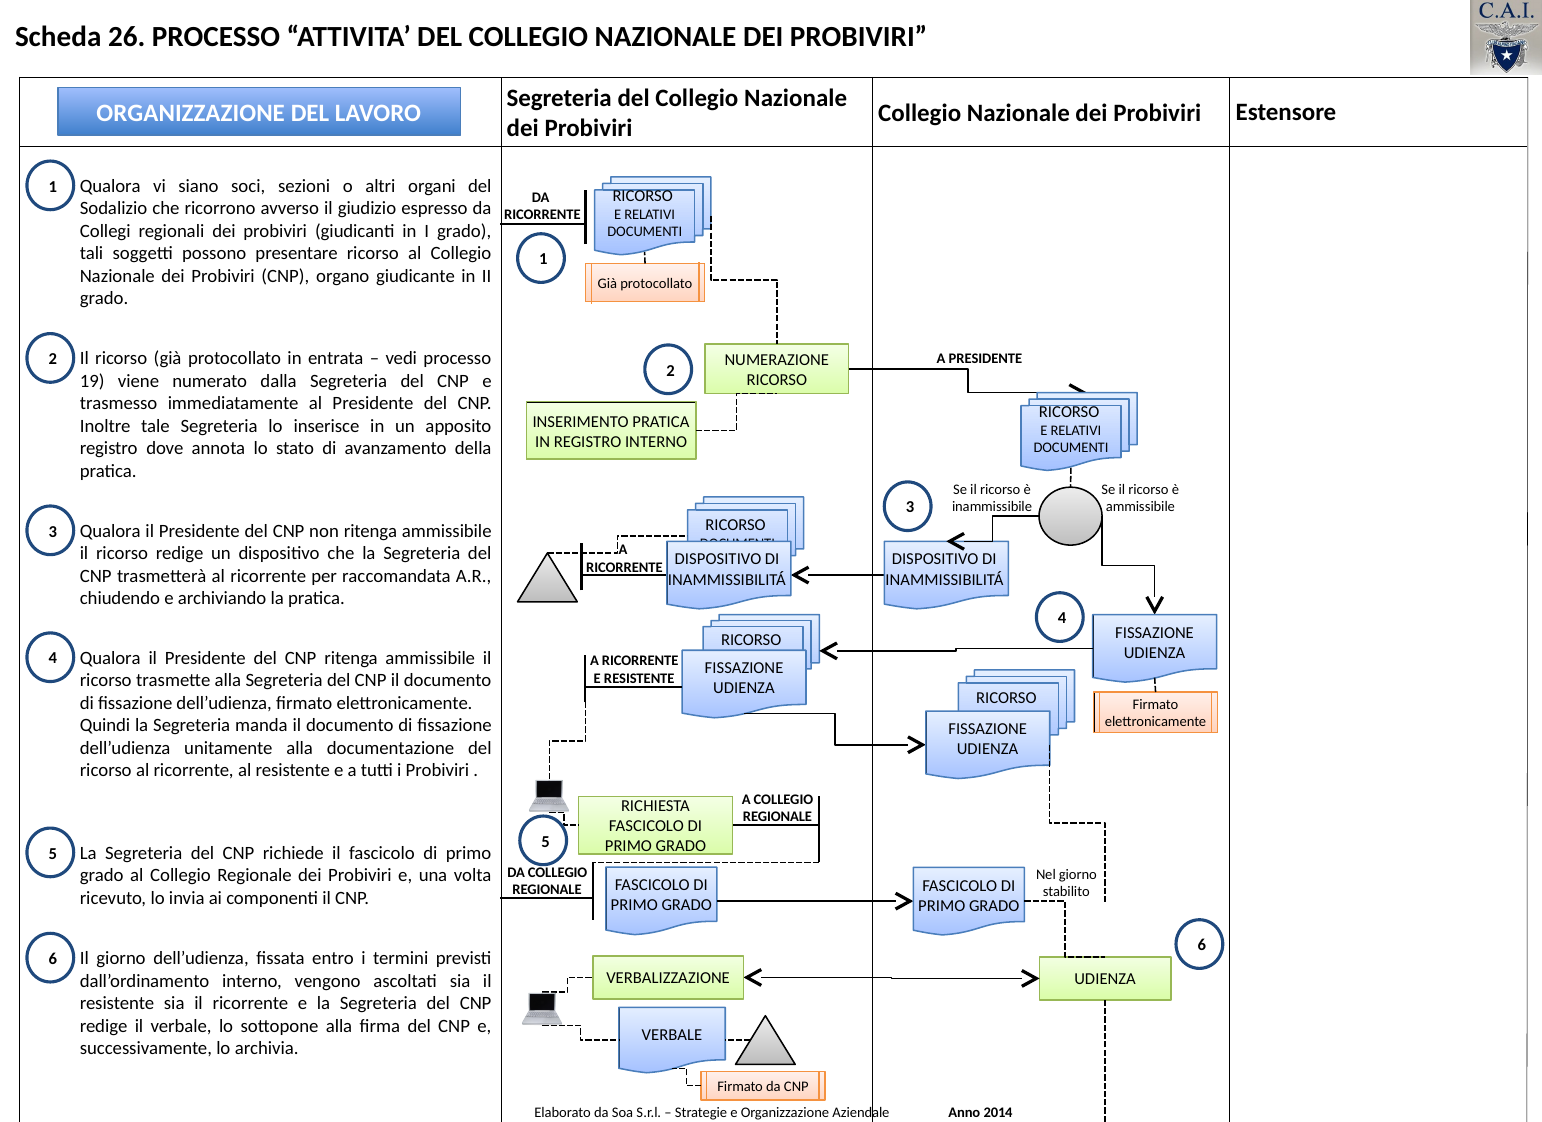

Scheda 26. PROCESSO “ATTIVITA’ DEL COLLEGIO NAZIONALE DEI PROBIVIRI”
Estensore
Collegio Nazionale dei Probiviri
Segreteria del Collegio Nazionale dei Probiviri
ORGANIZZAZIONE DEL LAVORO
1
Qualora vi siano soci, sezioni o altri organi del Sodalizio che ricorrono avverso il giudizio espresso da Collegi regionali dei probiviri (giudicanti in I grado), tali soggetti possono presentare ricorso al Collegio Nazionale dei Probiviri (CNP), organo giudicante in II grado.
RICORSO
E RELATIVI DOCUMENTI
DA
RICORRENTE
1
Già protocollato
2
Il ricorso (già protocollato in entrata – vedi processo 19) viene numerato dalla Segreteria del CNP e trasmesso immediatamente al Presidente del CNP. Inoltre tale Segreteria lo inserisce in un apposito registro dove annota lo stato di avanzamento della pratica.
A PRESIDENTE
NUMERAZIONE RICORSO
2
RICORSO
E RELATIVI DOCUMENTI
INSERIMENTO PRATICA IN REGISTRO INTERNO
Se il ricorso è inammissibile
Se il ricorso è ammissibile
3
RICORSO
DOCUMENTI
3
Qualora il Presidente del CNP non ritenga ammissibile il ricorso redige un dispositivo che la Segreteria del CNP trasmetterà al ricorrente per raccomandata A.R., chiudendo e archiviando la pratica.
A
RICORRENTE
DISPOSITIVO DI
INAMMISSIBILITÁ
DISPOSITIVO DI
INAMMISSIBILITÁ
4
RICORSO
DOCUMENTI
FISSAZIONE UDIENZA
4
Qualora il Presidente del CNP ritenga ammissibile il ricorso trasmette alla Segreteria del CNP il documento di fissazione dell’udienza, firmato elettronicamente.
Quindi la Segreteria manda il documento di fissazione dell’udienza unitamente alla documentazione del ricorso al ricorrente, al resistente e a tutti i Probiviri .
A RICORRENTE
E RESISTENTE
FISSAZIONE UDIENZA
RICORSO
DOCUMENTI
Firmato elettronicamente
FISSAZIONE UDIENZA
A COLLEGIO
REGIONALE
RICHIESTA FASCICOLO DI PRIMO GRADO
5
5
La Segreteria del CNP richiede il fascicolo di primo grado al Collegio Regionale dei Probiviri e, una volta ricevuto, lo invia ai componenti il CNP.
DA COLLEGIO
REGIONALE
Nel giorno
stabilito
FASCICOLO DI PRIMO GRADO
FASCICOLO DI PRIMO GRADO
6
6
Il giorno dell’udienza, fissata entro i termini previsti dall’ordinamento interno, vengono ascoltati sia il resistente sia il ricorrente e la Segreteria del CNP redige il verbale, lo sottopone alla firma del CNP e, successivamente, lo archivia.
VERBALIZZAZIONE
UDIENZA
VERBALE
Firmato da CNP
Elaborato da Soa S.r.l. – Strategie e Organizzazione Aziendale Anno 2014